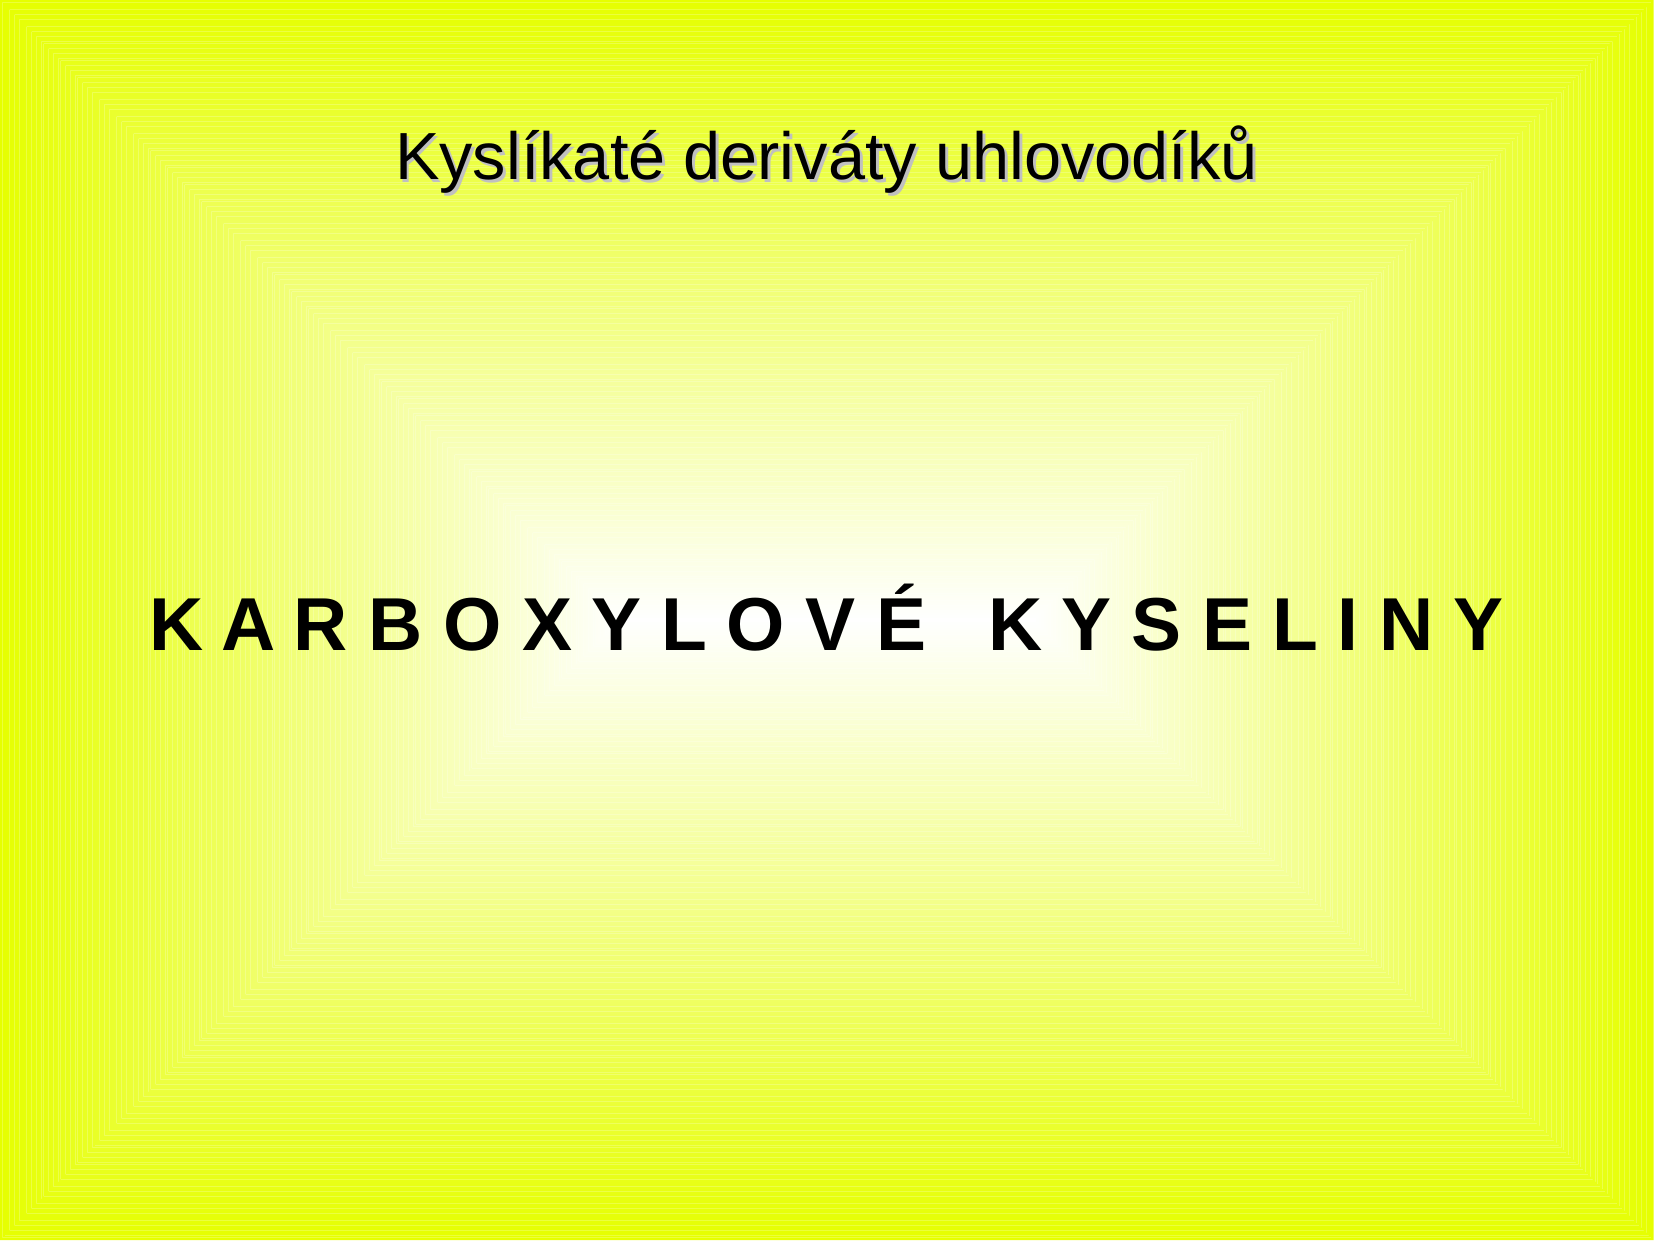

# Kyslíkaté deriváty uhlovodíků
K A R B O X Y L O V É K Y S E L I N Y